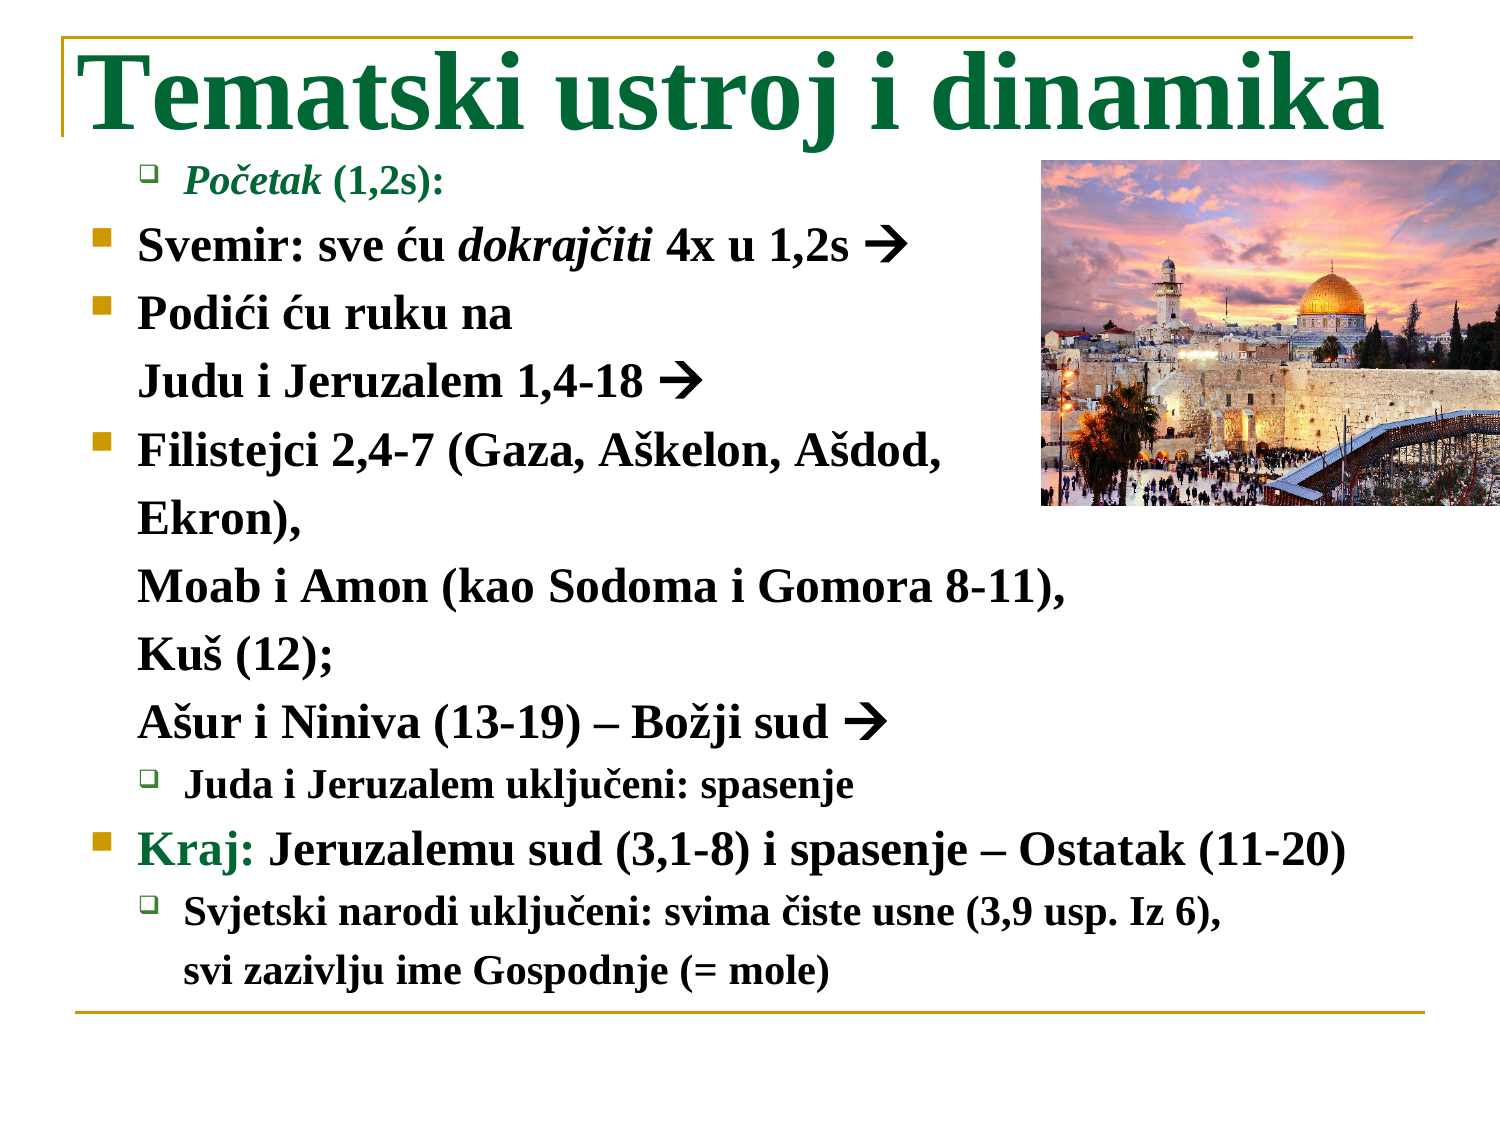

# Tematski ustroj i dinamika
Početak (1,2s):
Svemir: sve ću dokrajčiti 4x u 1,2s 
Podići ću ruku na
Judu i Jeruzalem 1,4-18 
Filistejci 2,4-7 (Gaza, Aškelon, Ašdod,
Ekron),
Moab i Amon (kao Sodoma i Gomora 8-11),
Kuš (12);
Ašur i Niniva (13-19) – Božji sud 
Juda i Jeruzalem uključeni: spasenje
Kraj: Jeruzalemu sud (3,1-8) i spasenje – Ostatak (11-20)
Svjetski narodi uključeni: svima čiste usne (3,9 usp. Iz 6),
svi zazivlju ime Gospodnje (= mole)